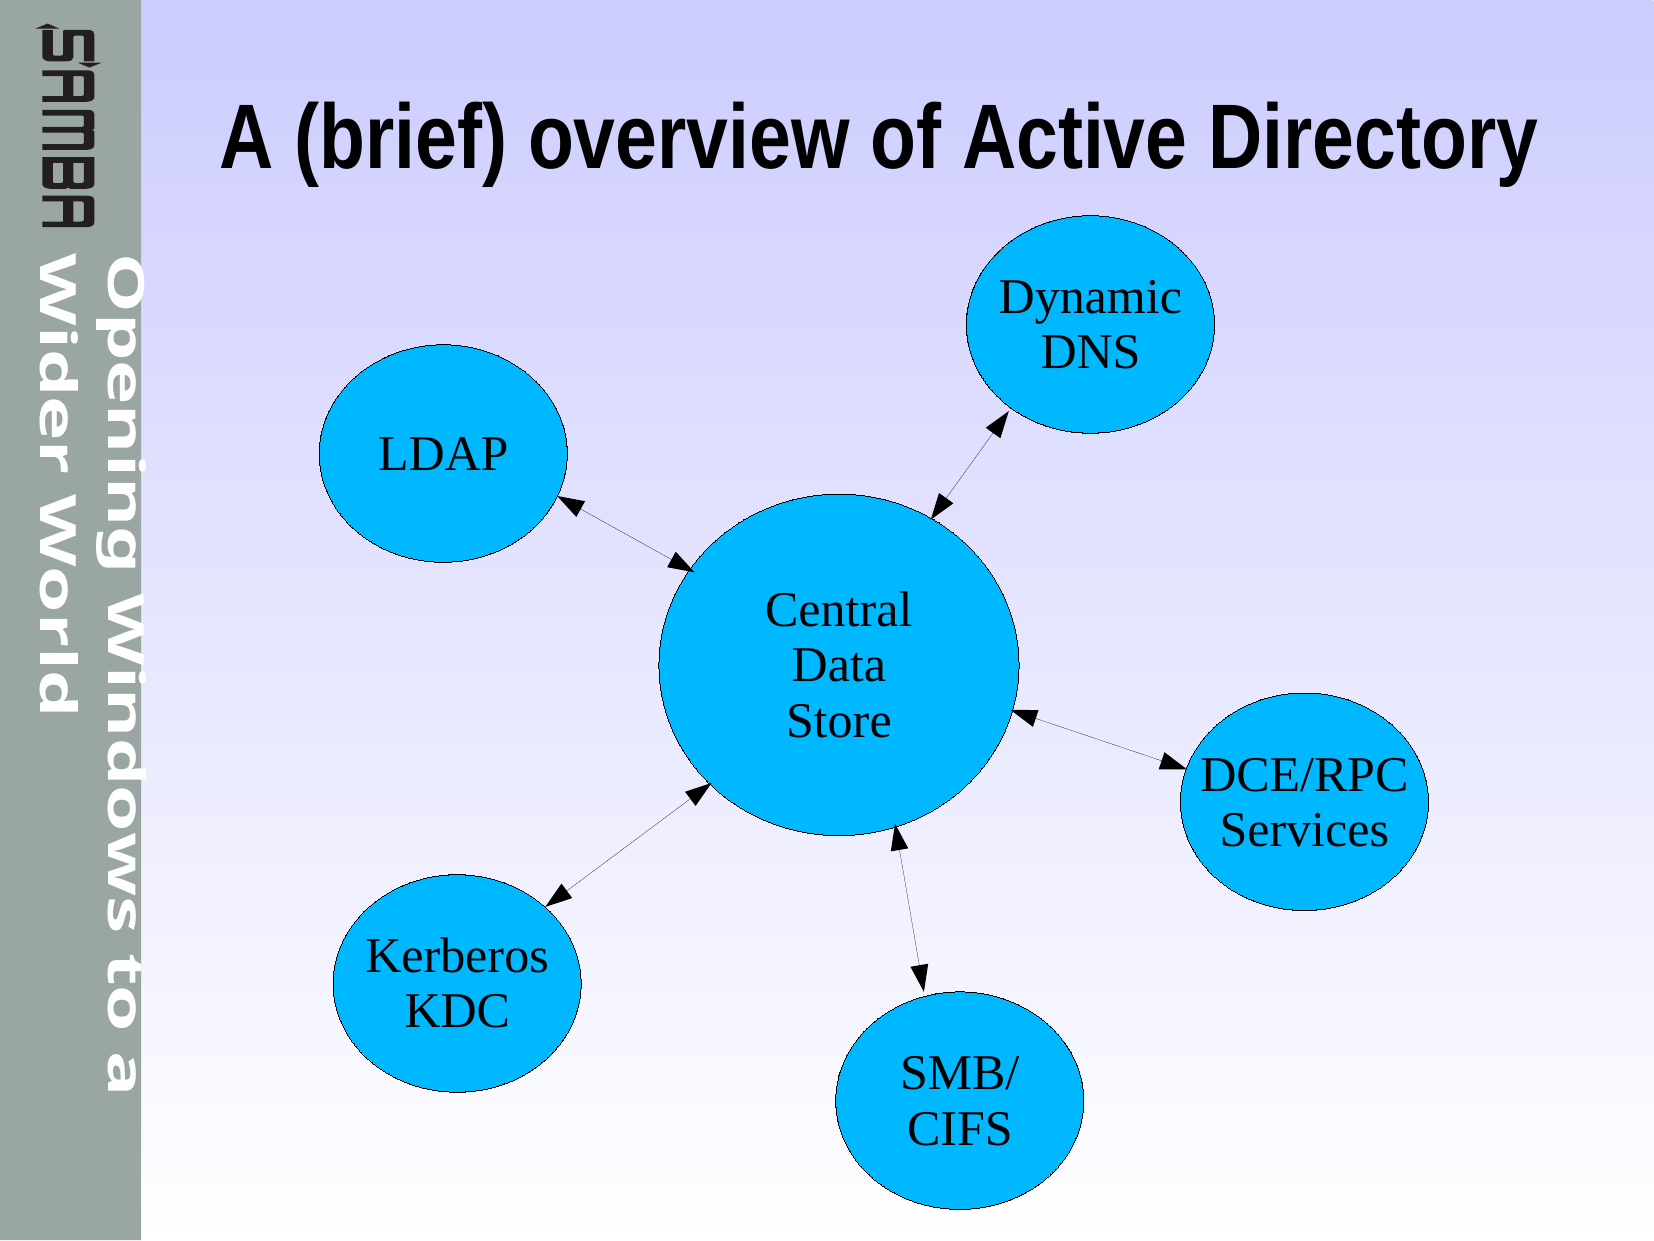

# A (brief) overview of Active Directory
Dynamic
DNS
Dynamic
DNS
LDAP
Central
Data
Store
DCE/RPC
Services
Kerberos
KDC
SMB/
CIFS